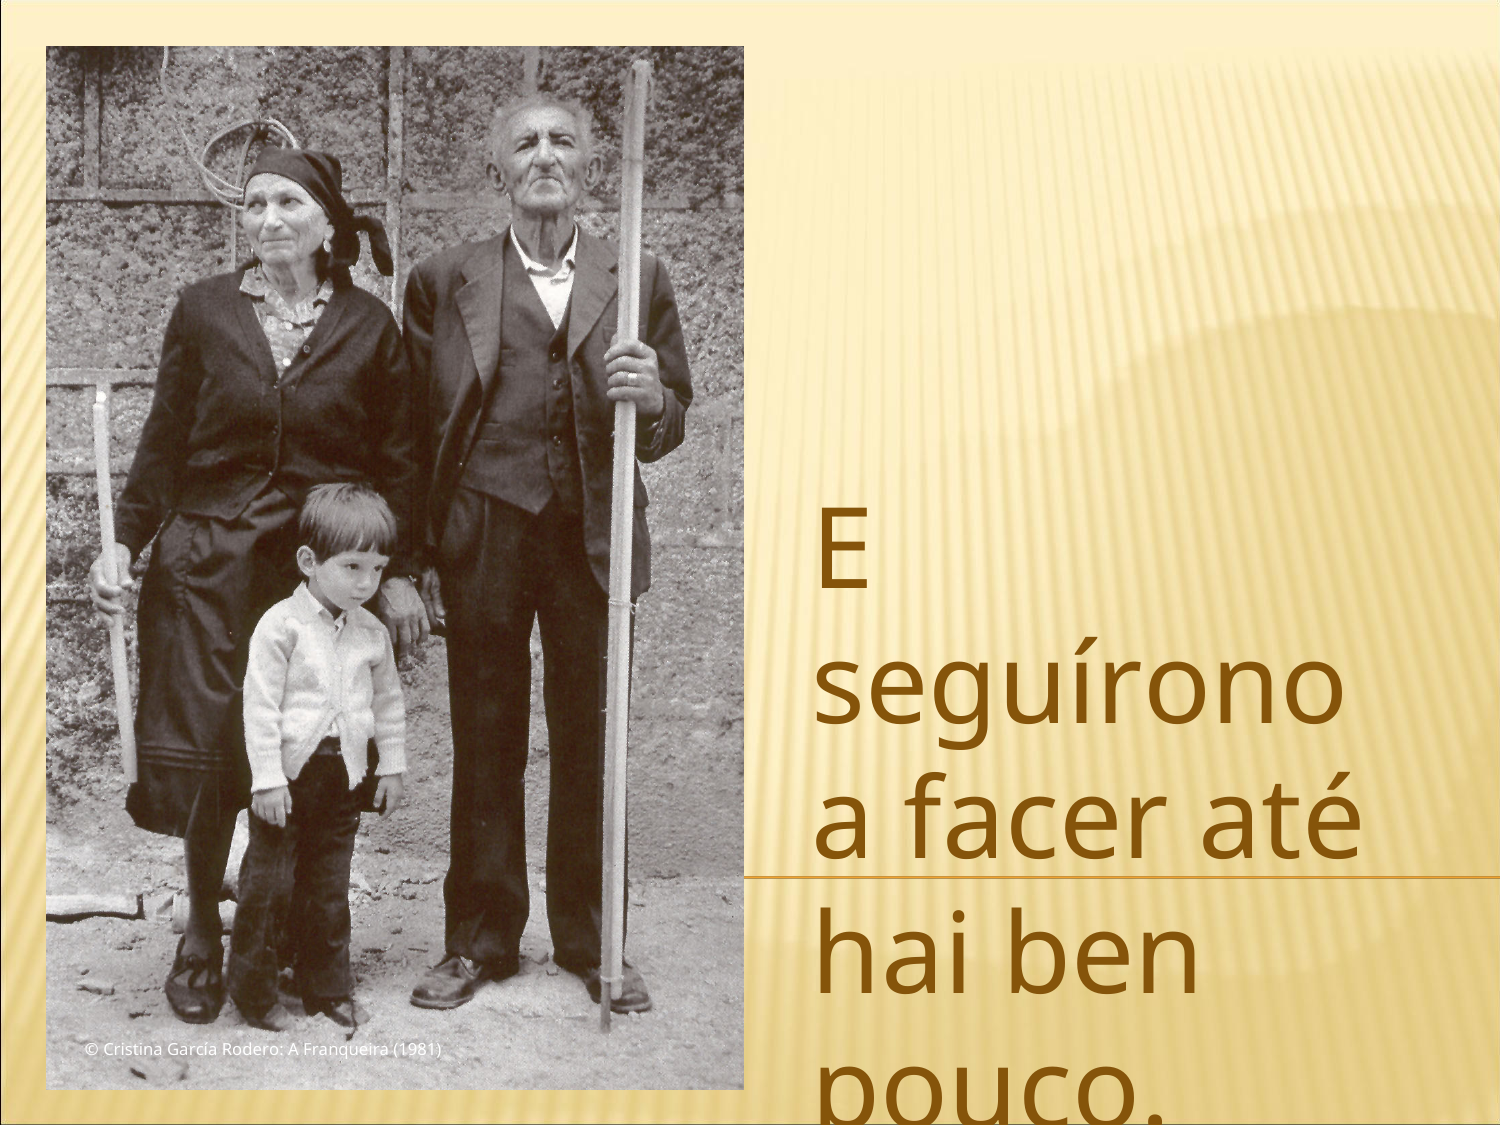

E seguírono a facer até hai ben pouco.
(A Franqueira 1981)
© Cristina García Rodero: A Franqueira (1981)